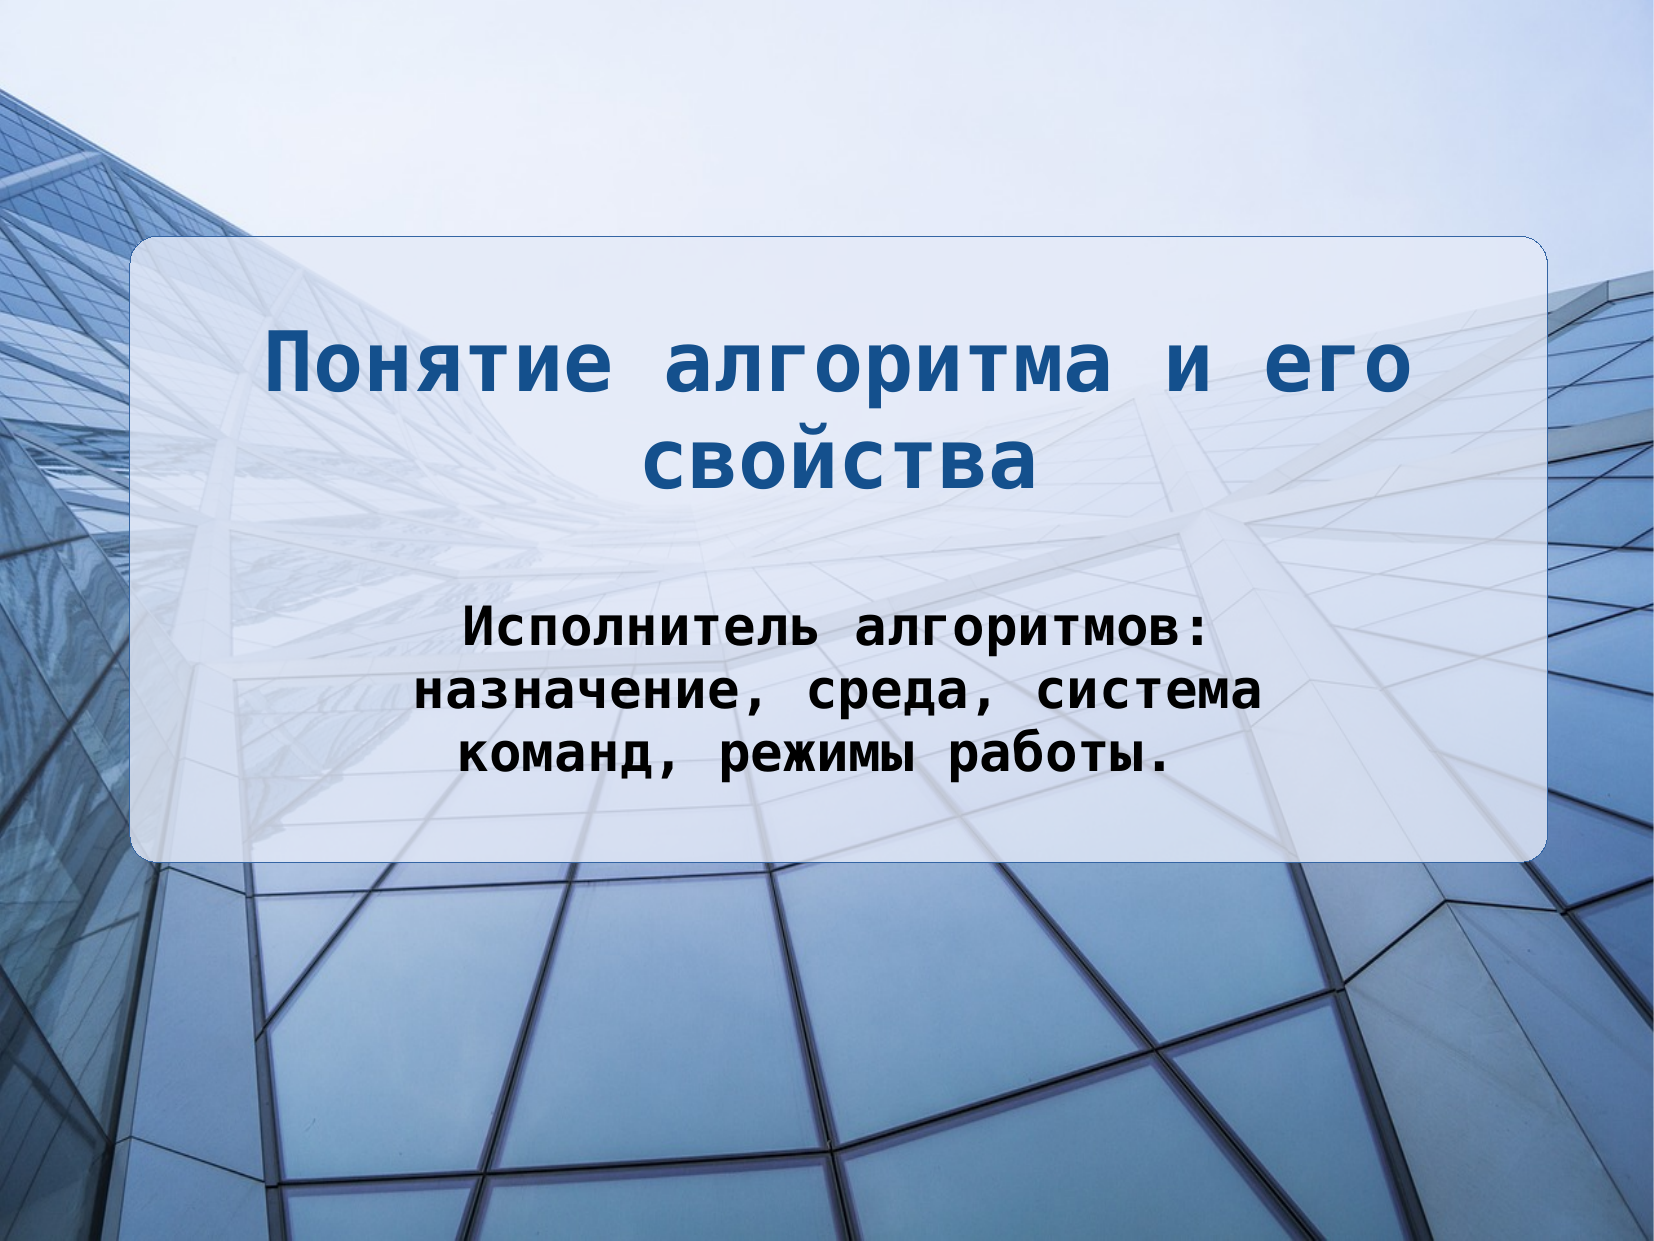

Понятие алгоритма и его свойства
Исполнитель алгоритмов: назначение, среда, система команд, режимы работы.